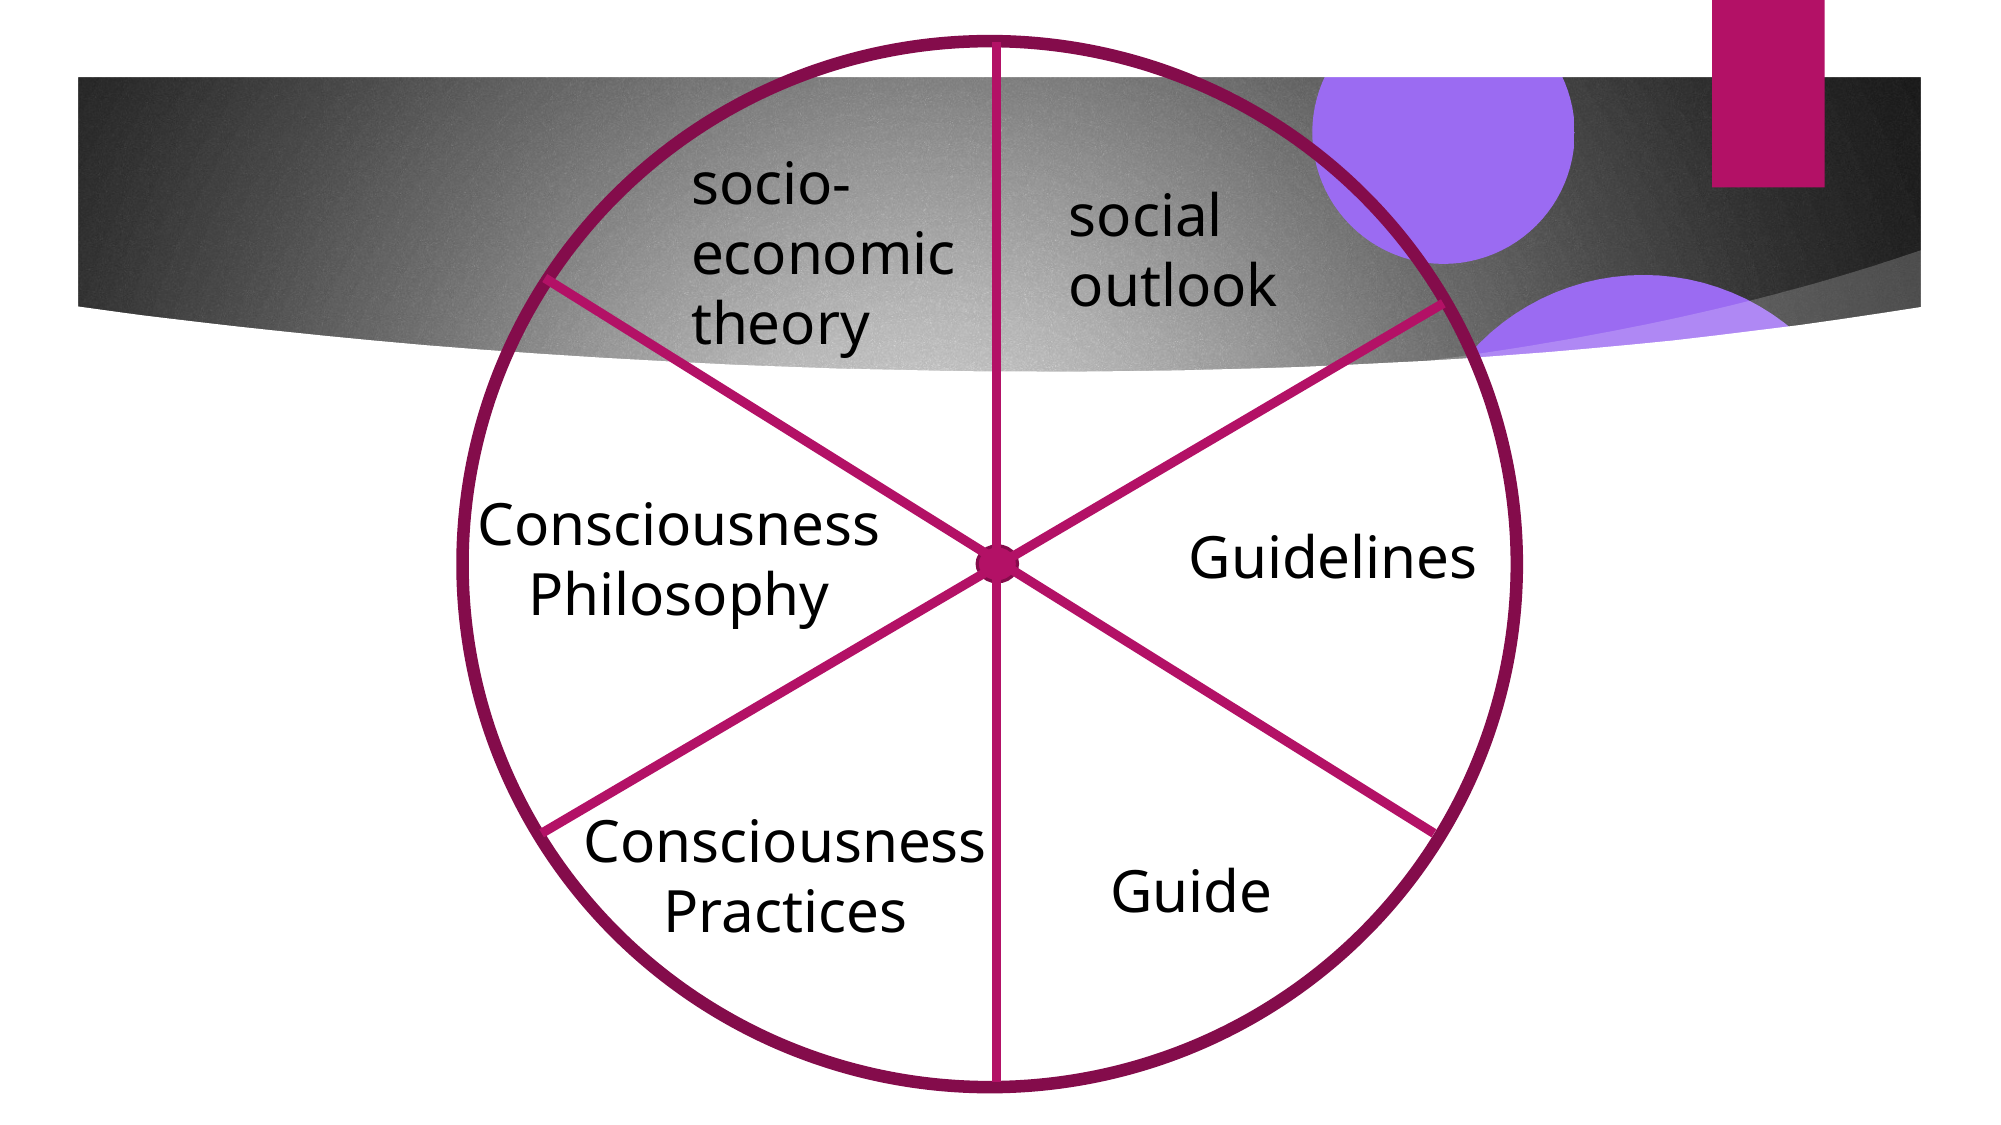

socio-
economic
theory
social
outlook
Consciousness
Philosophy
Guidelines
Consciousness
Practices
Guide